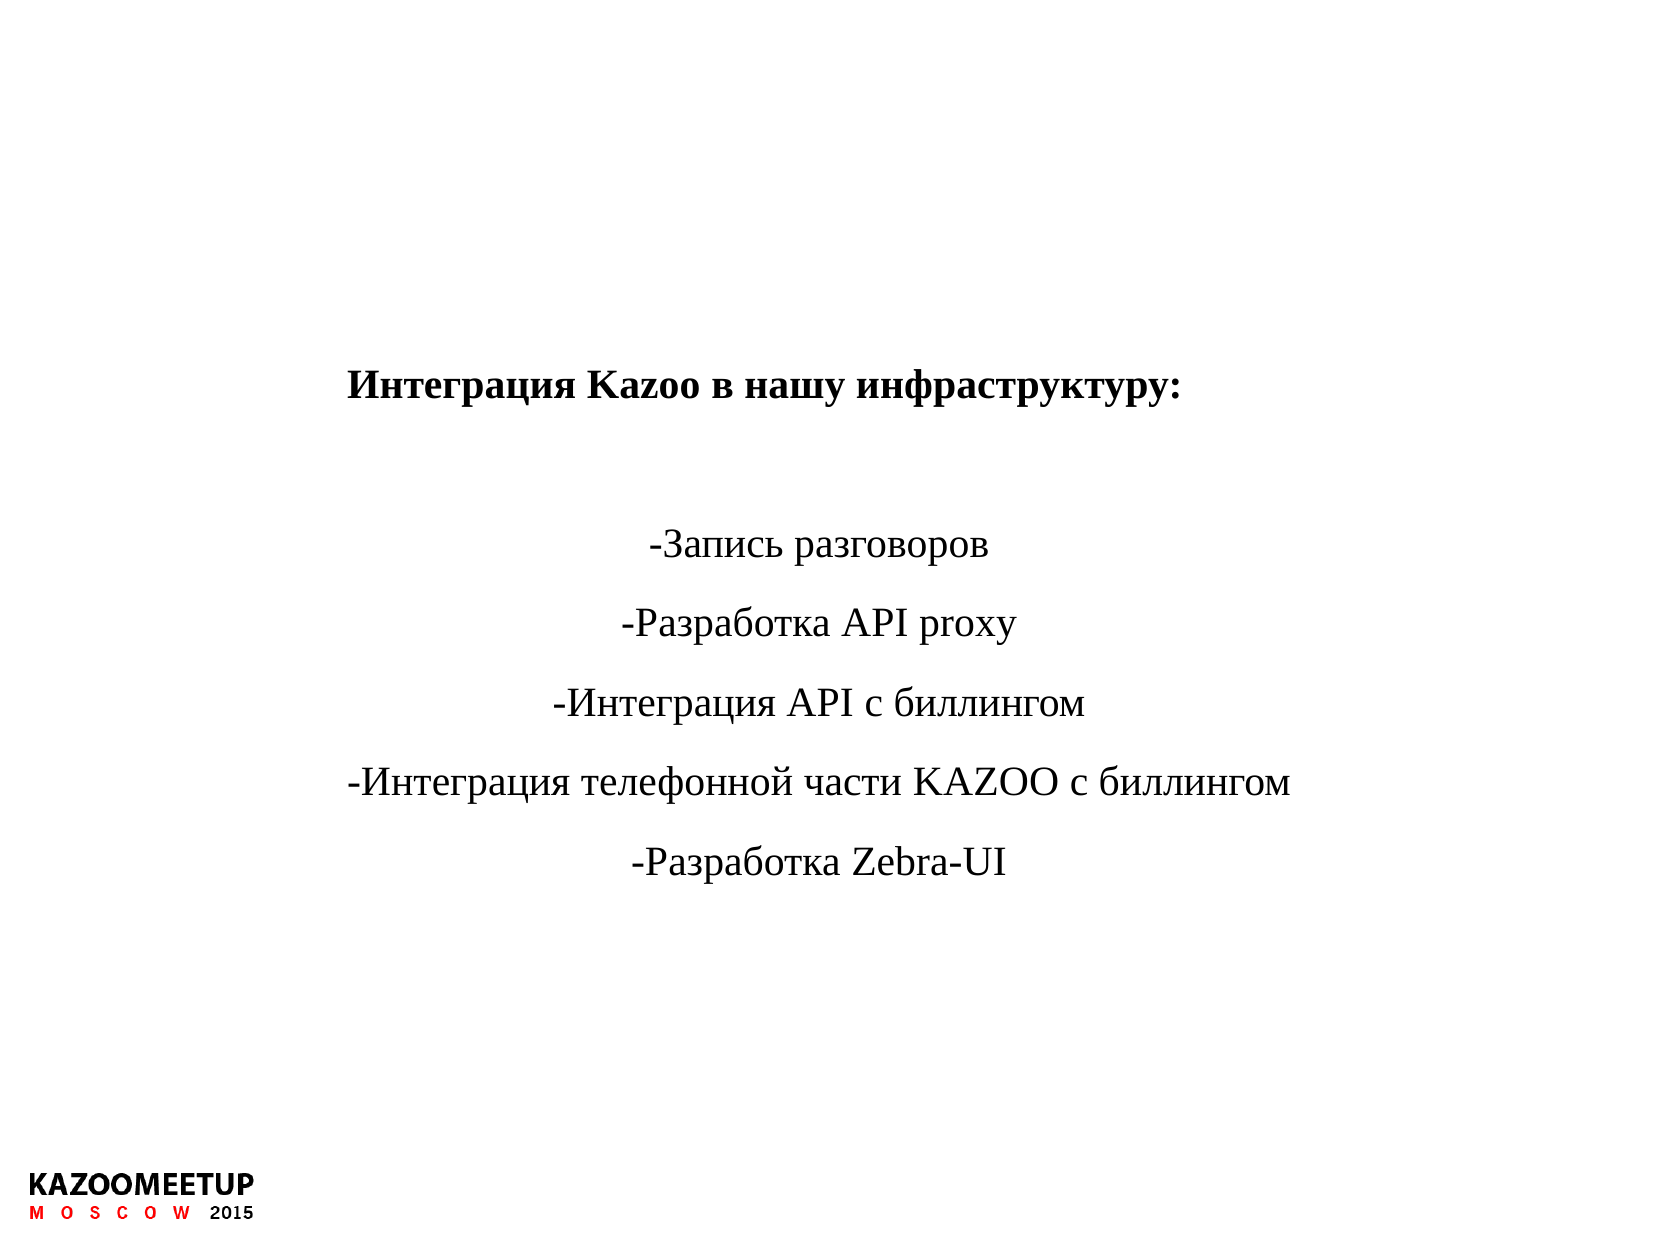

# Интеграция Kazoo в нашу инфраструктуру:
-Запись разговоров
-Разработка API proxy
-Интеграция API с биллингом
-Интеграция телефонной части KAZOO с биллингом
-Разработка Zebra-UI